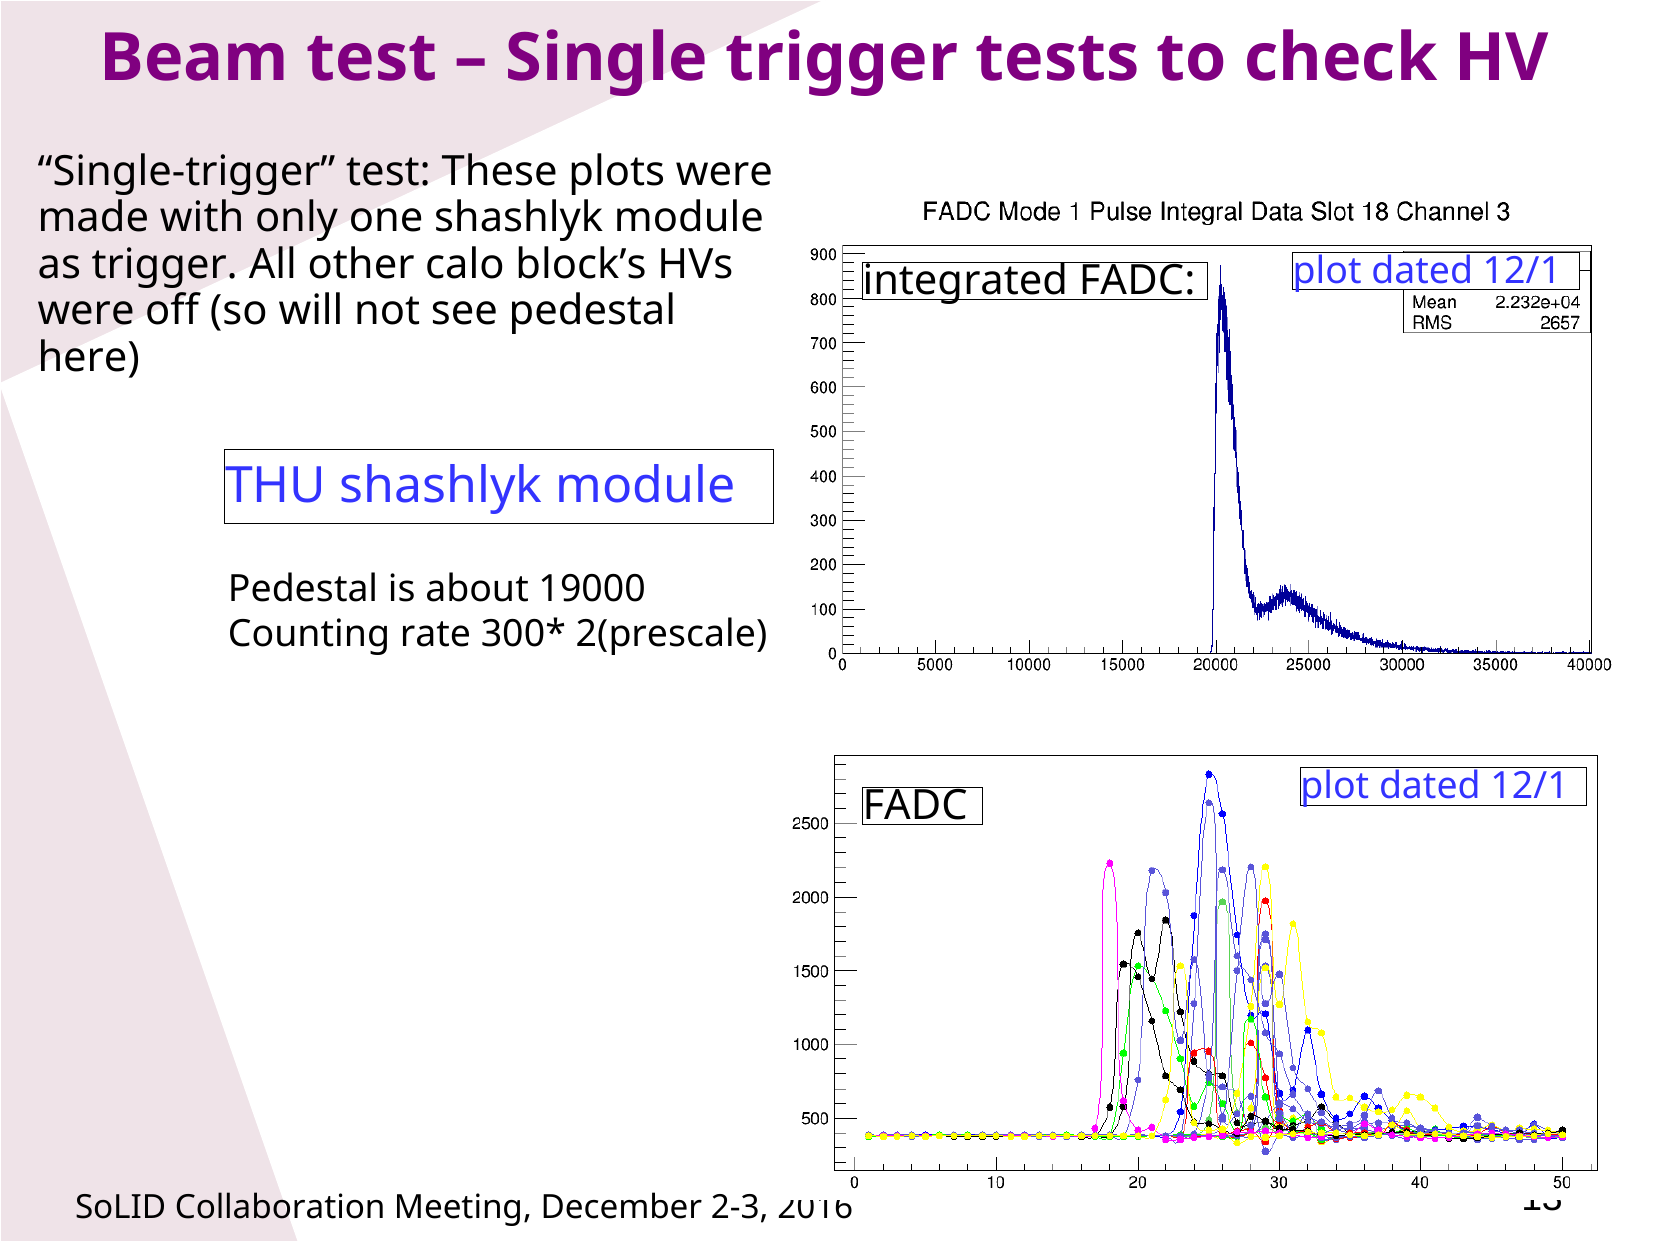

# Beam test – Single trigger tests to check HV
“Single-trigger” test: These plots were made with only one shashlyk module as trigger. All other calo block’s HVs were off (so will not see pedestal here)
plot dated 12/1
integrated FADC:
THU shashlyk module
Pedestal is about 19000
Counting rate 300* 2(prescale)
plot dated 12/1
FADC
13